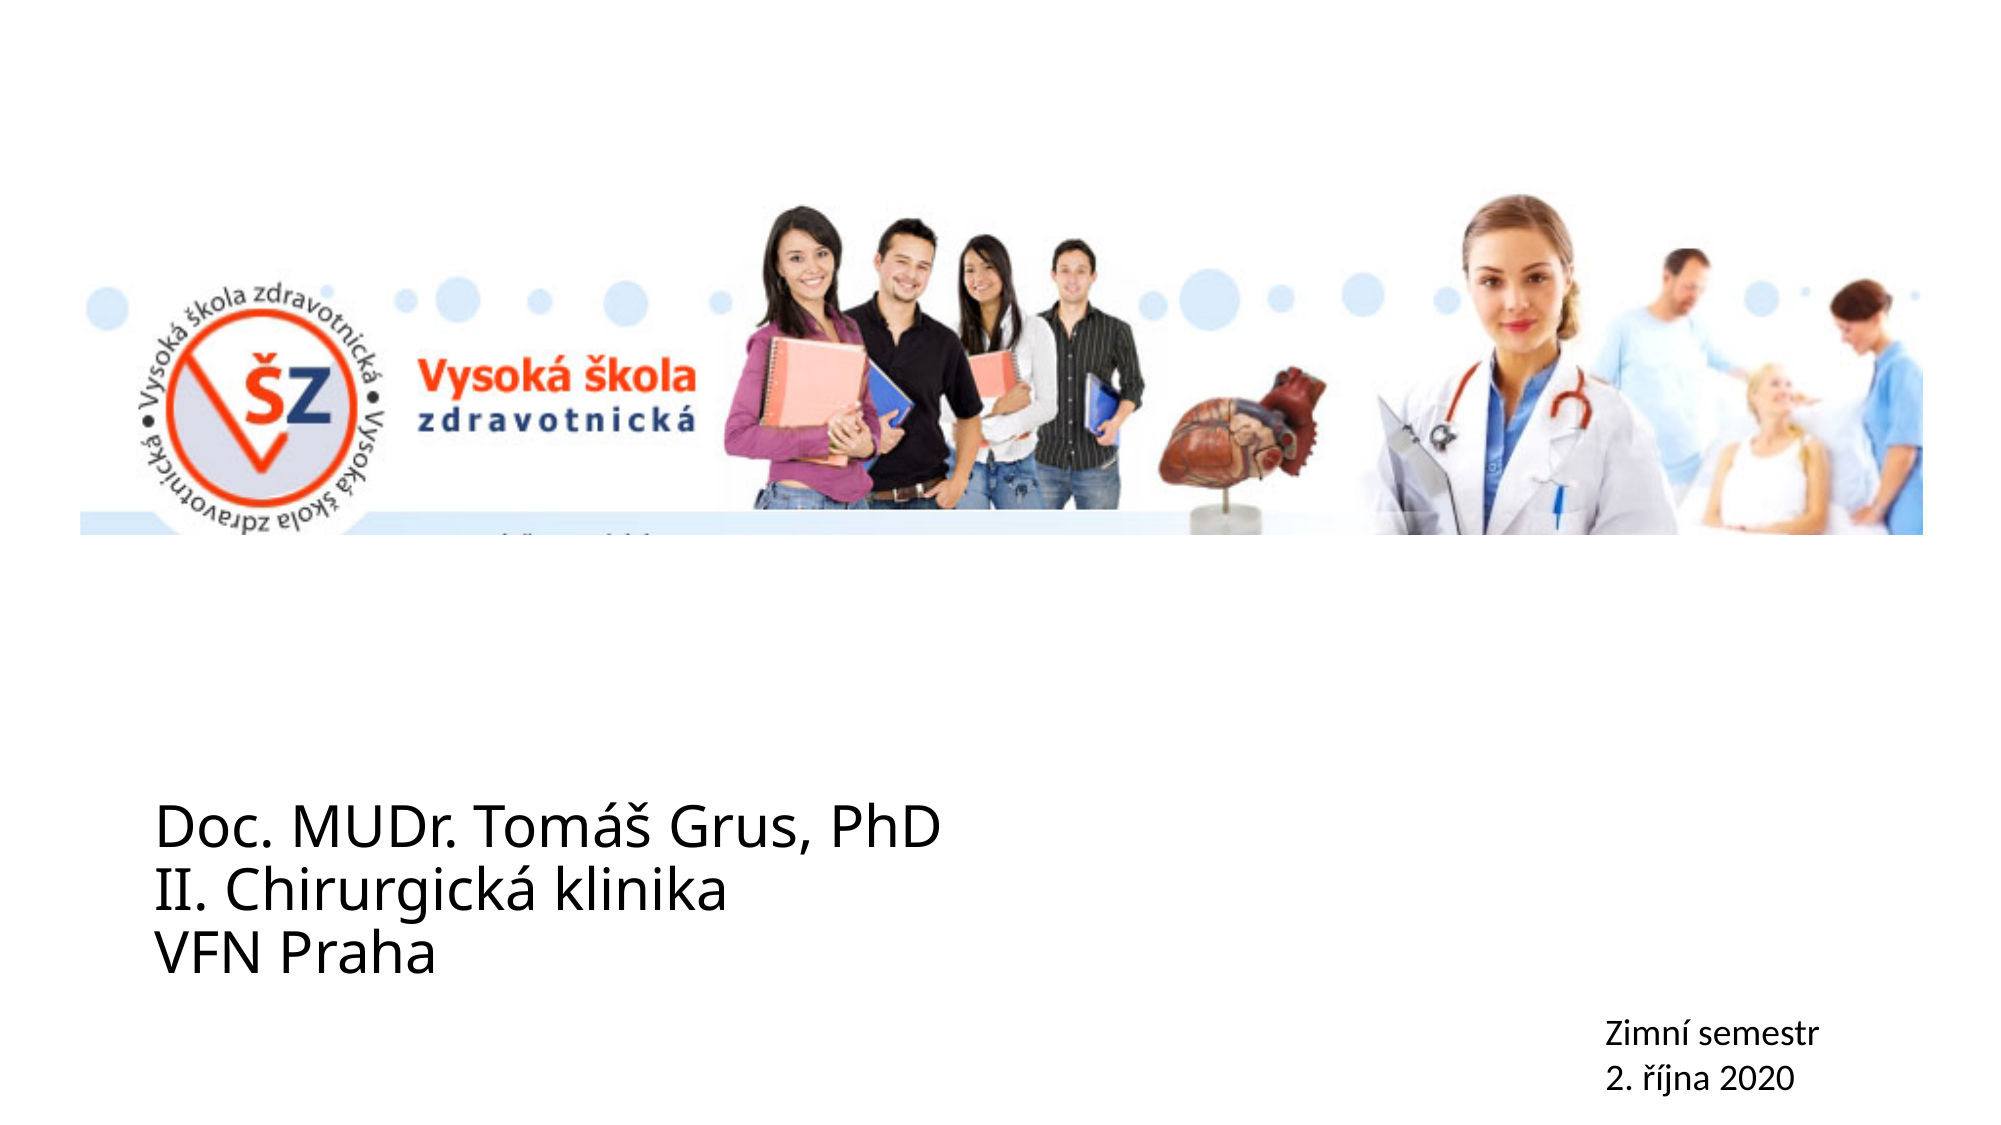

# Doc. MUDr. Tomáš Grus, PhD II. Chirurgická klinika VFN Praha
Zimní semestr
2. října 2020